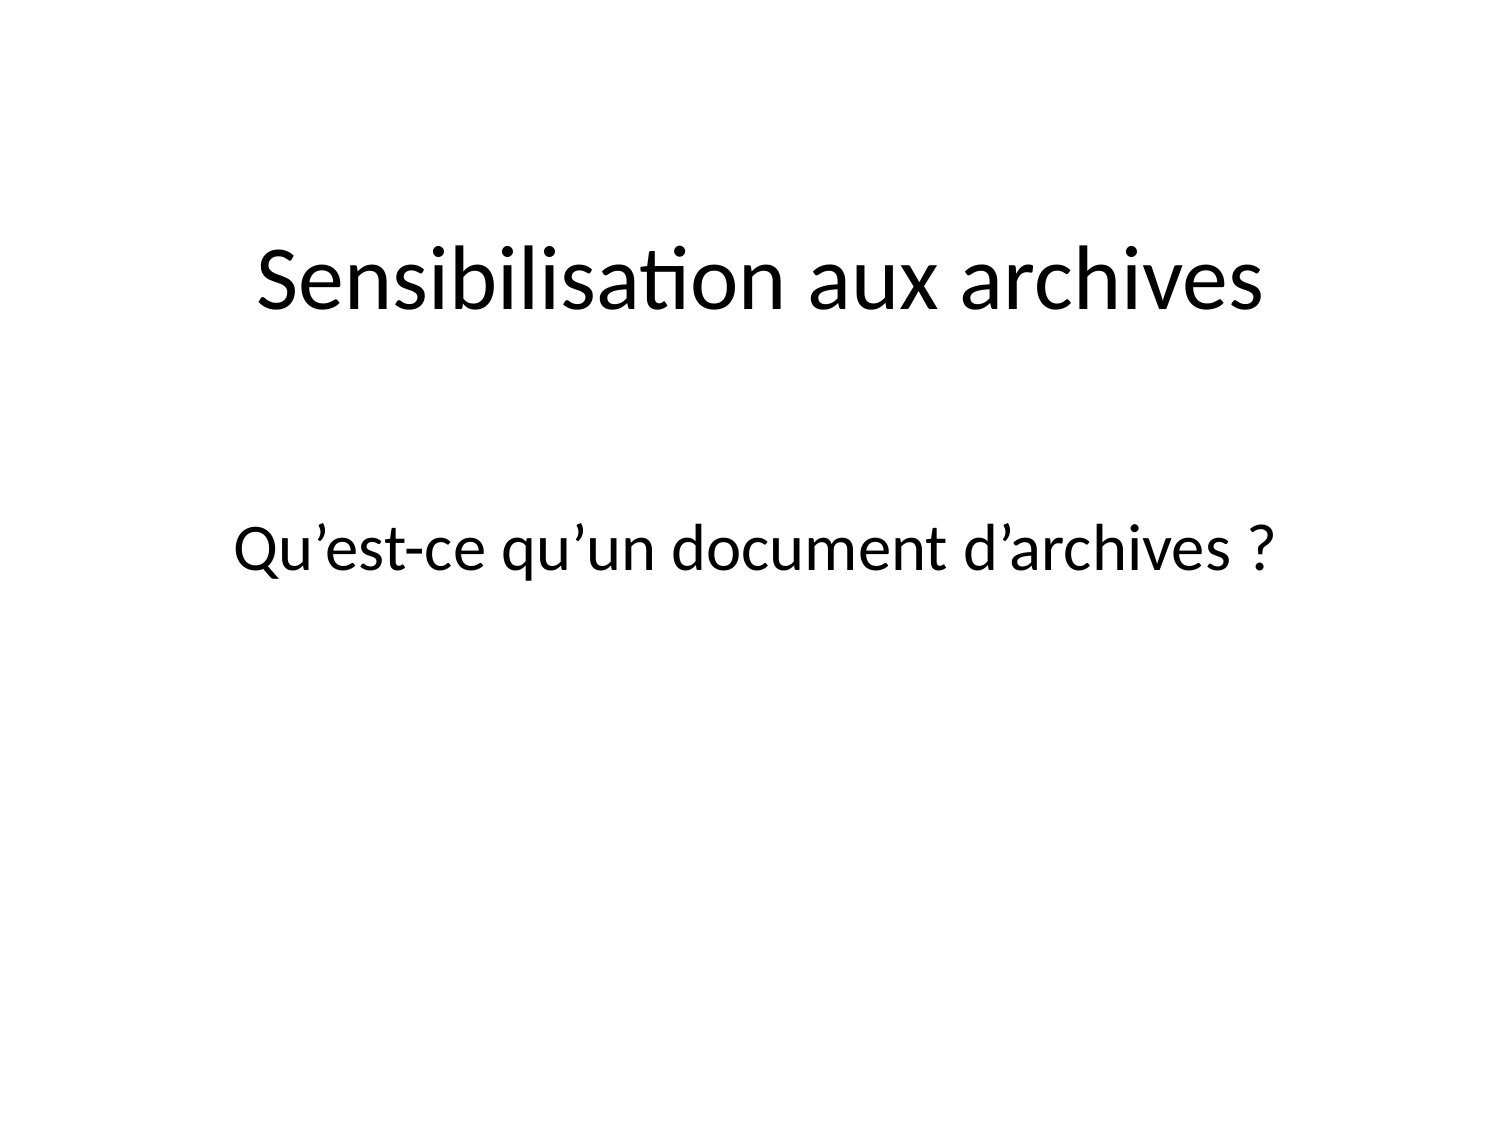

# Sensibilisation aux archives
Qu’est-ce qu’un document d’archives ?